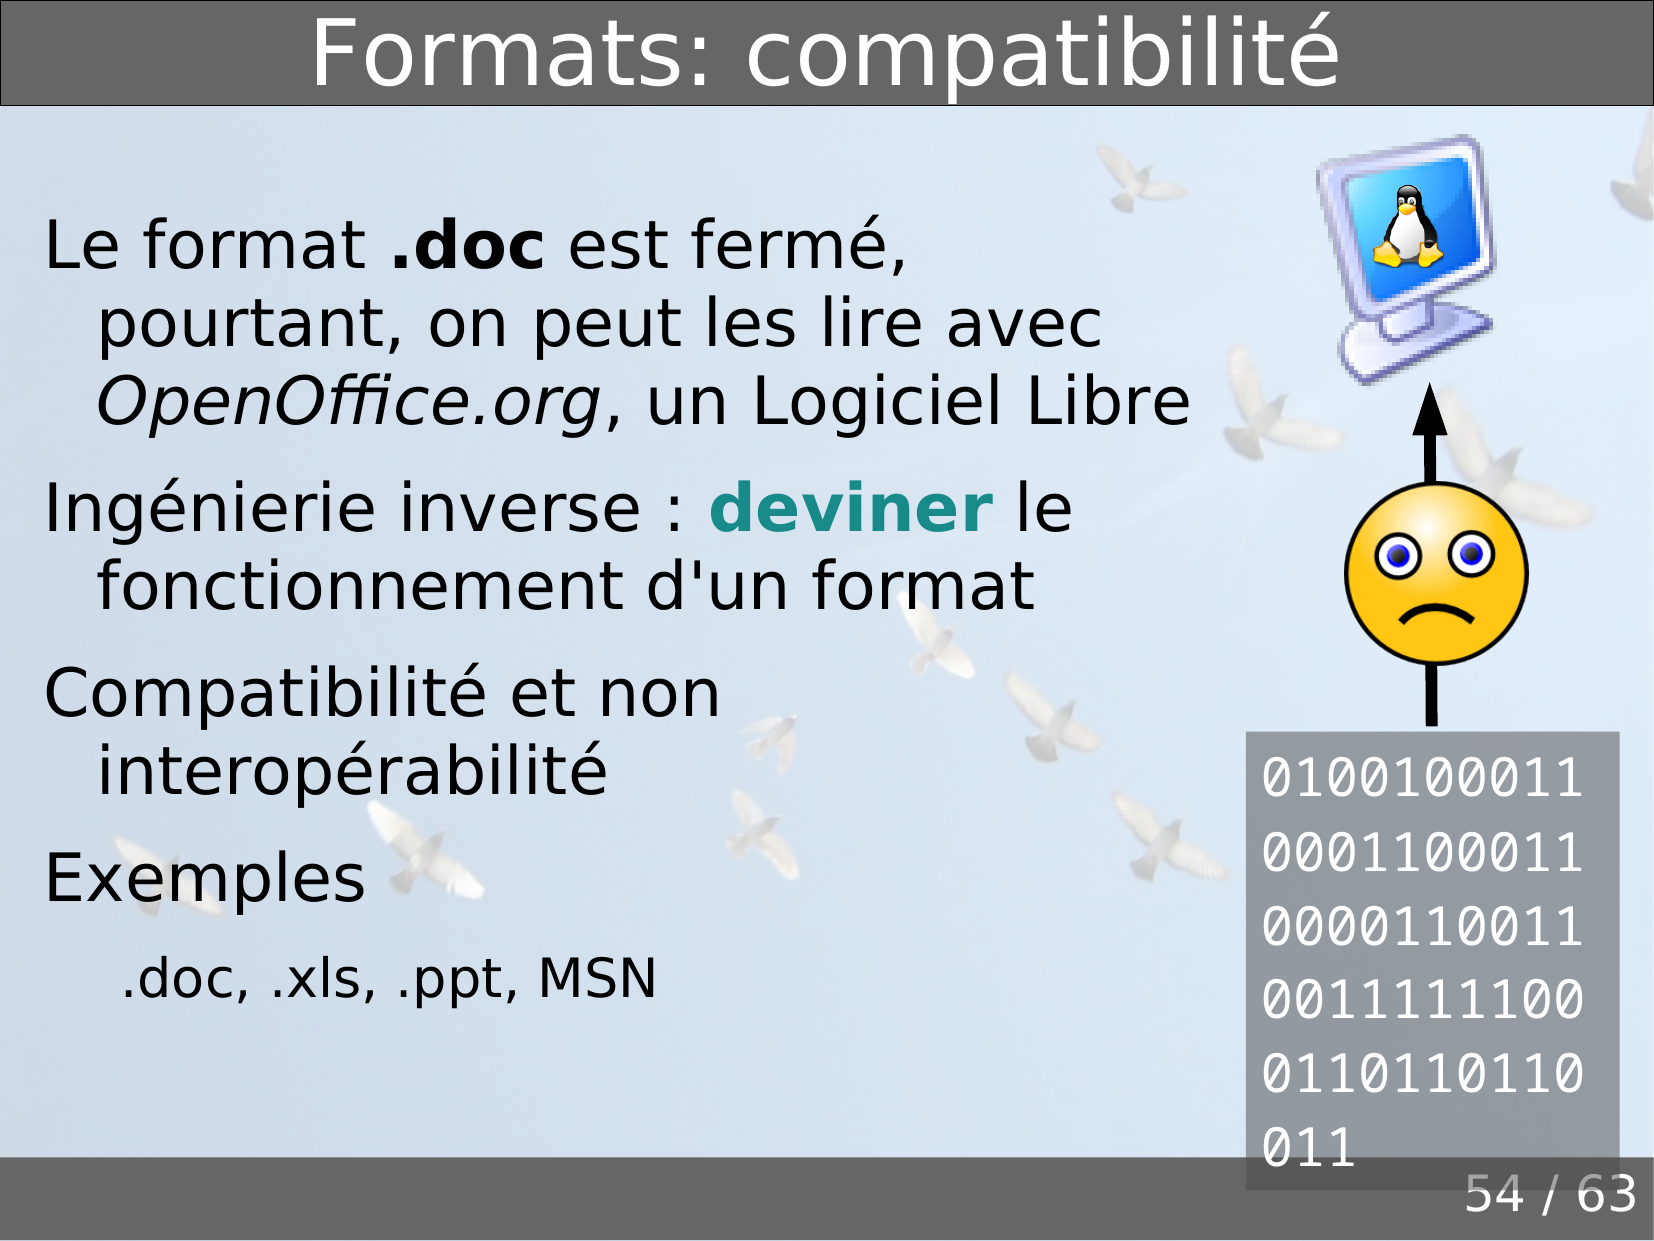

# Formats: compatibilité
Le format .doc est fermé, pourtant, on peut les lire avec OpenOffice.org, un Logiciel Libre
Ingénierie inverse : deviner le fonctionnement d'un format
Compatibilité et non interopérabilité
Exemples
.doc, .xls, .ppt, MSN
01001000110001100011000011001100111111000110110110011